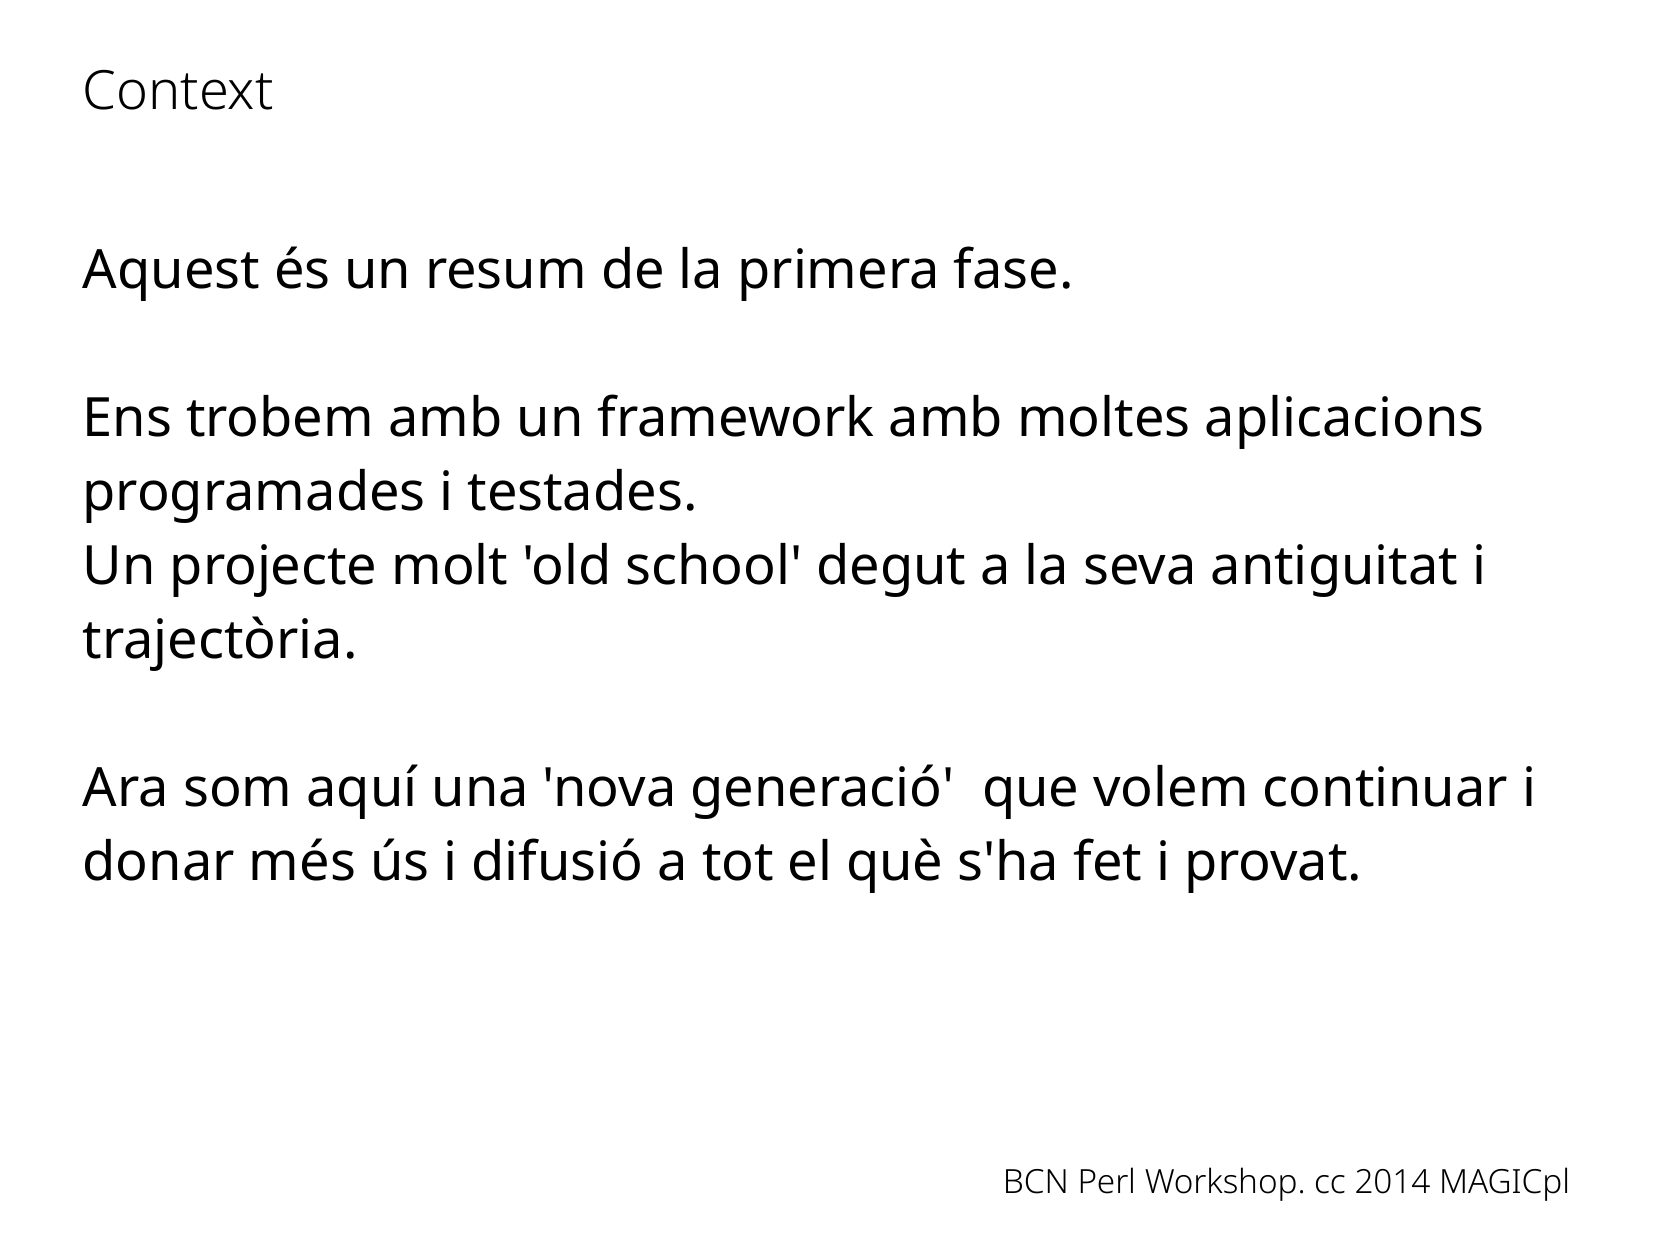

Context
Aquest és un resum de la primera fase.
Ens trobem amb un framework amb moltes aplicacions programades i testades.
Un projecte molt 'old school' degut a la seva antiguitat i trajectòria.
Ara som aquí una 'nova generació' que volem continuar i donar més ús i difusió a tot el què s'ha fet i provat.
# BCN Perl Workshop. cc 2014 MAGICpl